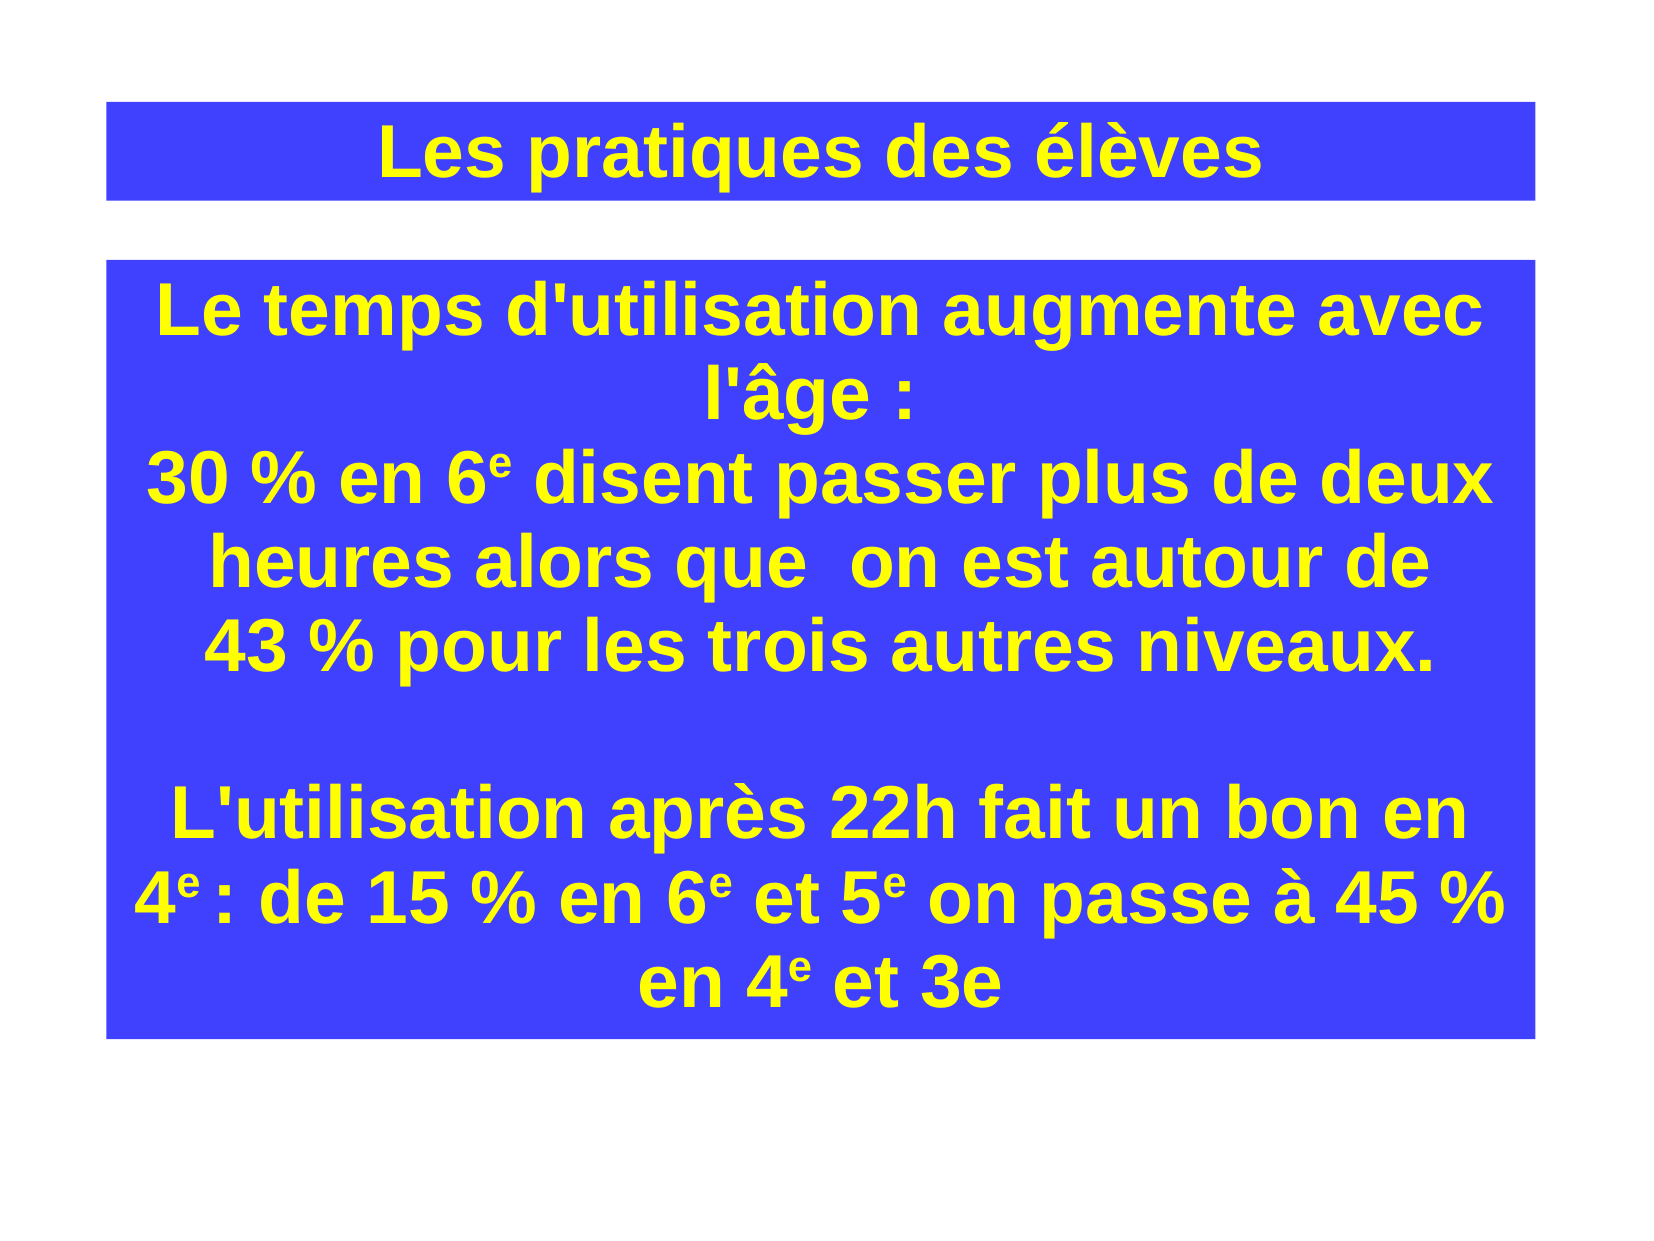

Les pratiques des élèves
Le temps d'utilisation augmente avec l'âge :
30 % en 6e disent passer plus de deux heures alors que on est autour de 43 % pour les trois autres niveaux.
L'utilisation après 22h fait un bon en 4e : de 15 % en 6e et 5e on passe à 45 % en 4e et 3e